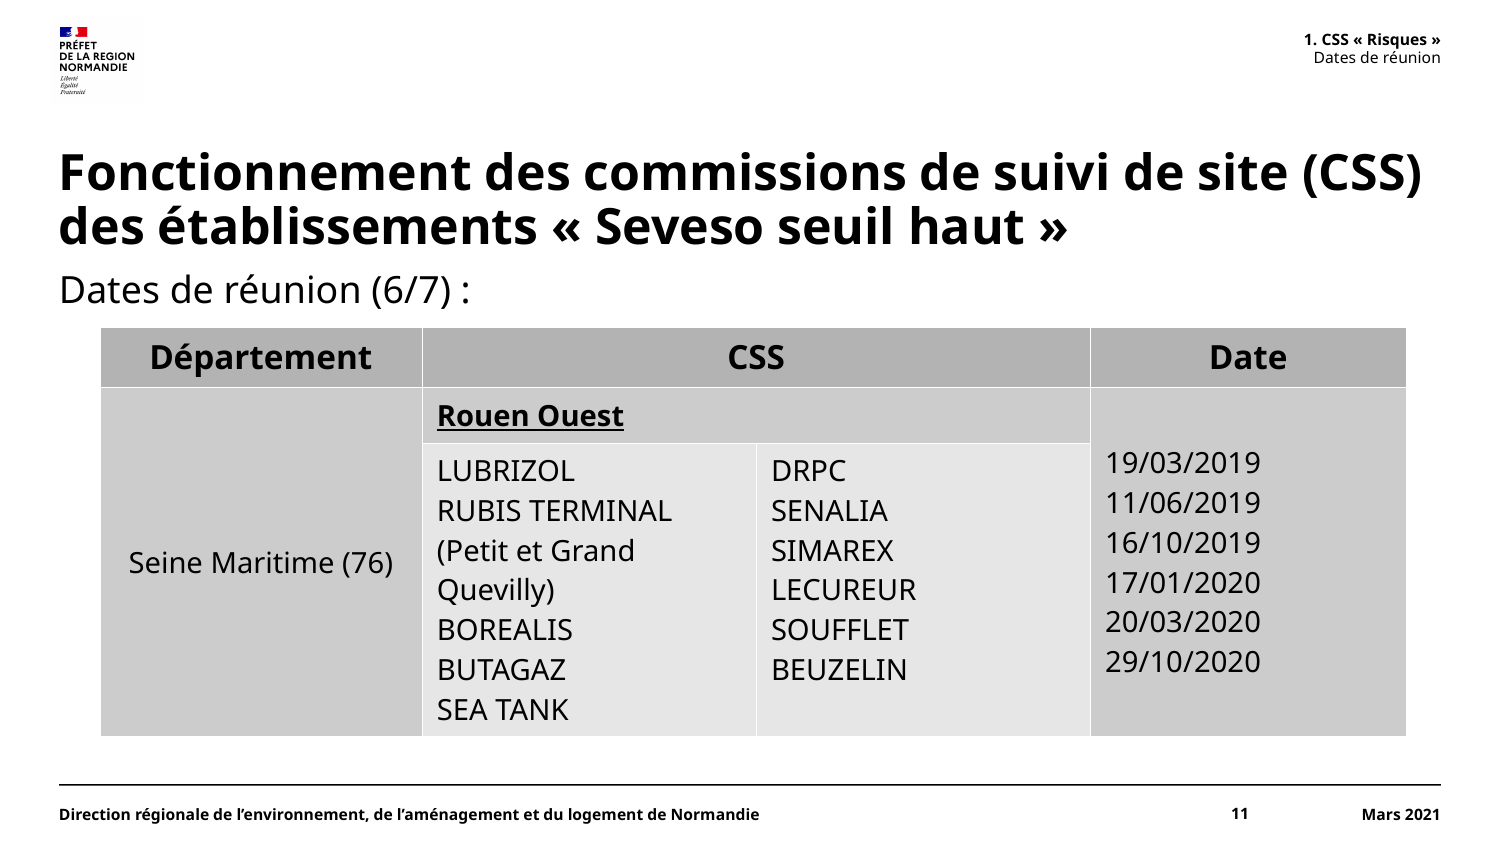

CSS « Risques »
Dates de réunion
# Fonctionnement des commissions de suivi de site (CSS) des établissements « Seveso seuil haut »
Dates de réunion (6/7) :
| Département | CSS | | Date |
| --- | --- | --- | --- |
| Seine Maritime (76) | Rouen Ouest | | 19/03/2019 11/06/2019 16/10/2019 17/01/2020 20/03/2020 29/10/2020 |
| | LUBRIZOL RUBIS TERMINAL (Petit et Grand Quevilly) BOREALIS BUTAGAZ SEA TANK | DRPC SENALIA SIMAREX LECUREUR SOUFFLET BEUZELIN | |
Direction régionale de l’environnement, de l’aménagement et du logement de Normandie
Mars 2021